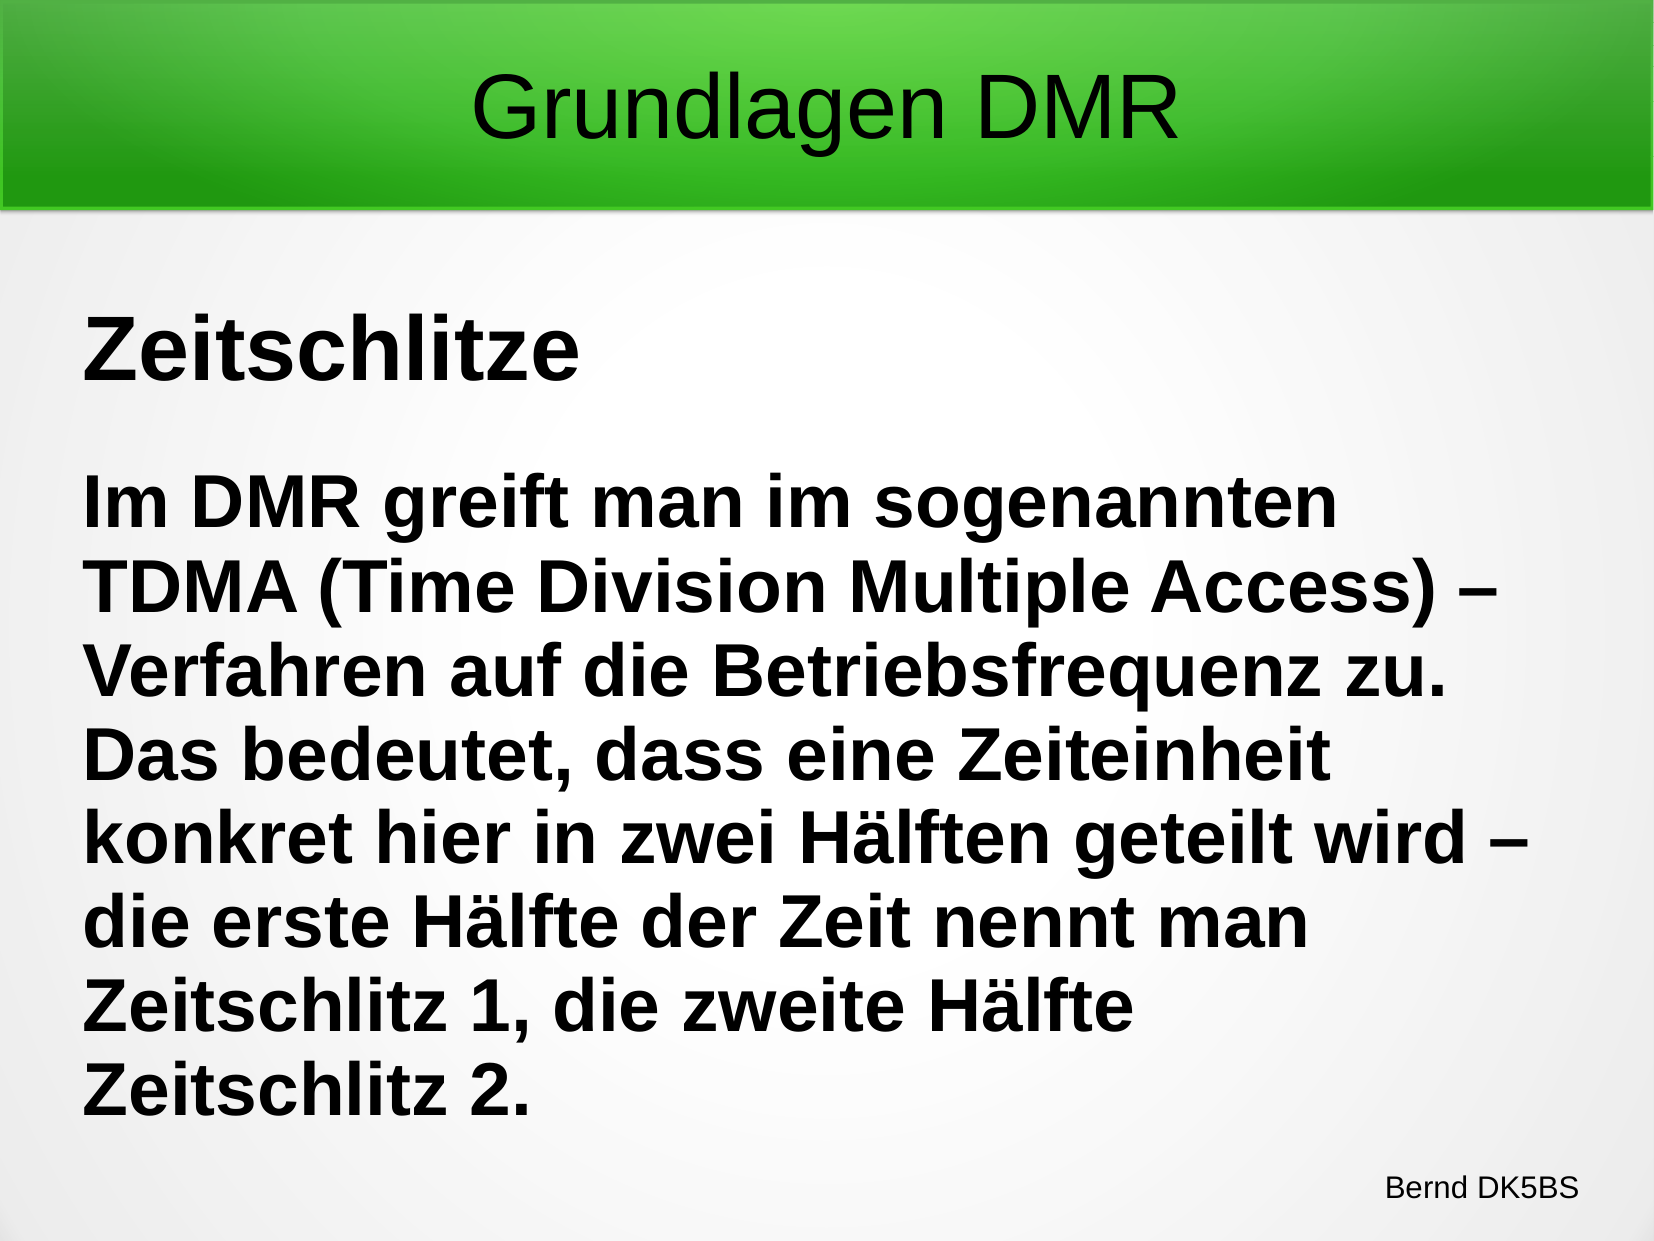

# Grundlagen DMR
Zeitschlitze
Im DMR greift man im sogenannten TDMA (Time Division Multiple Access) – Verfahren auf die Betriebsfrequenz zu. Das bedeutet, dass eine Zeiteinheit konkret hier in zwei Hälften geteilt wird – die erste Hälfte der Zeit nennt man Zeitschlitz 1, die zweite Hälfte
Zeitschlitz 2.
Bernd DK5BS